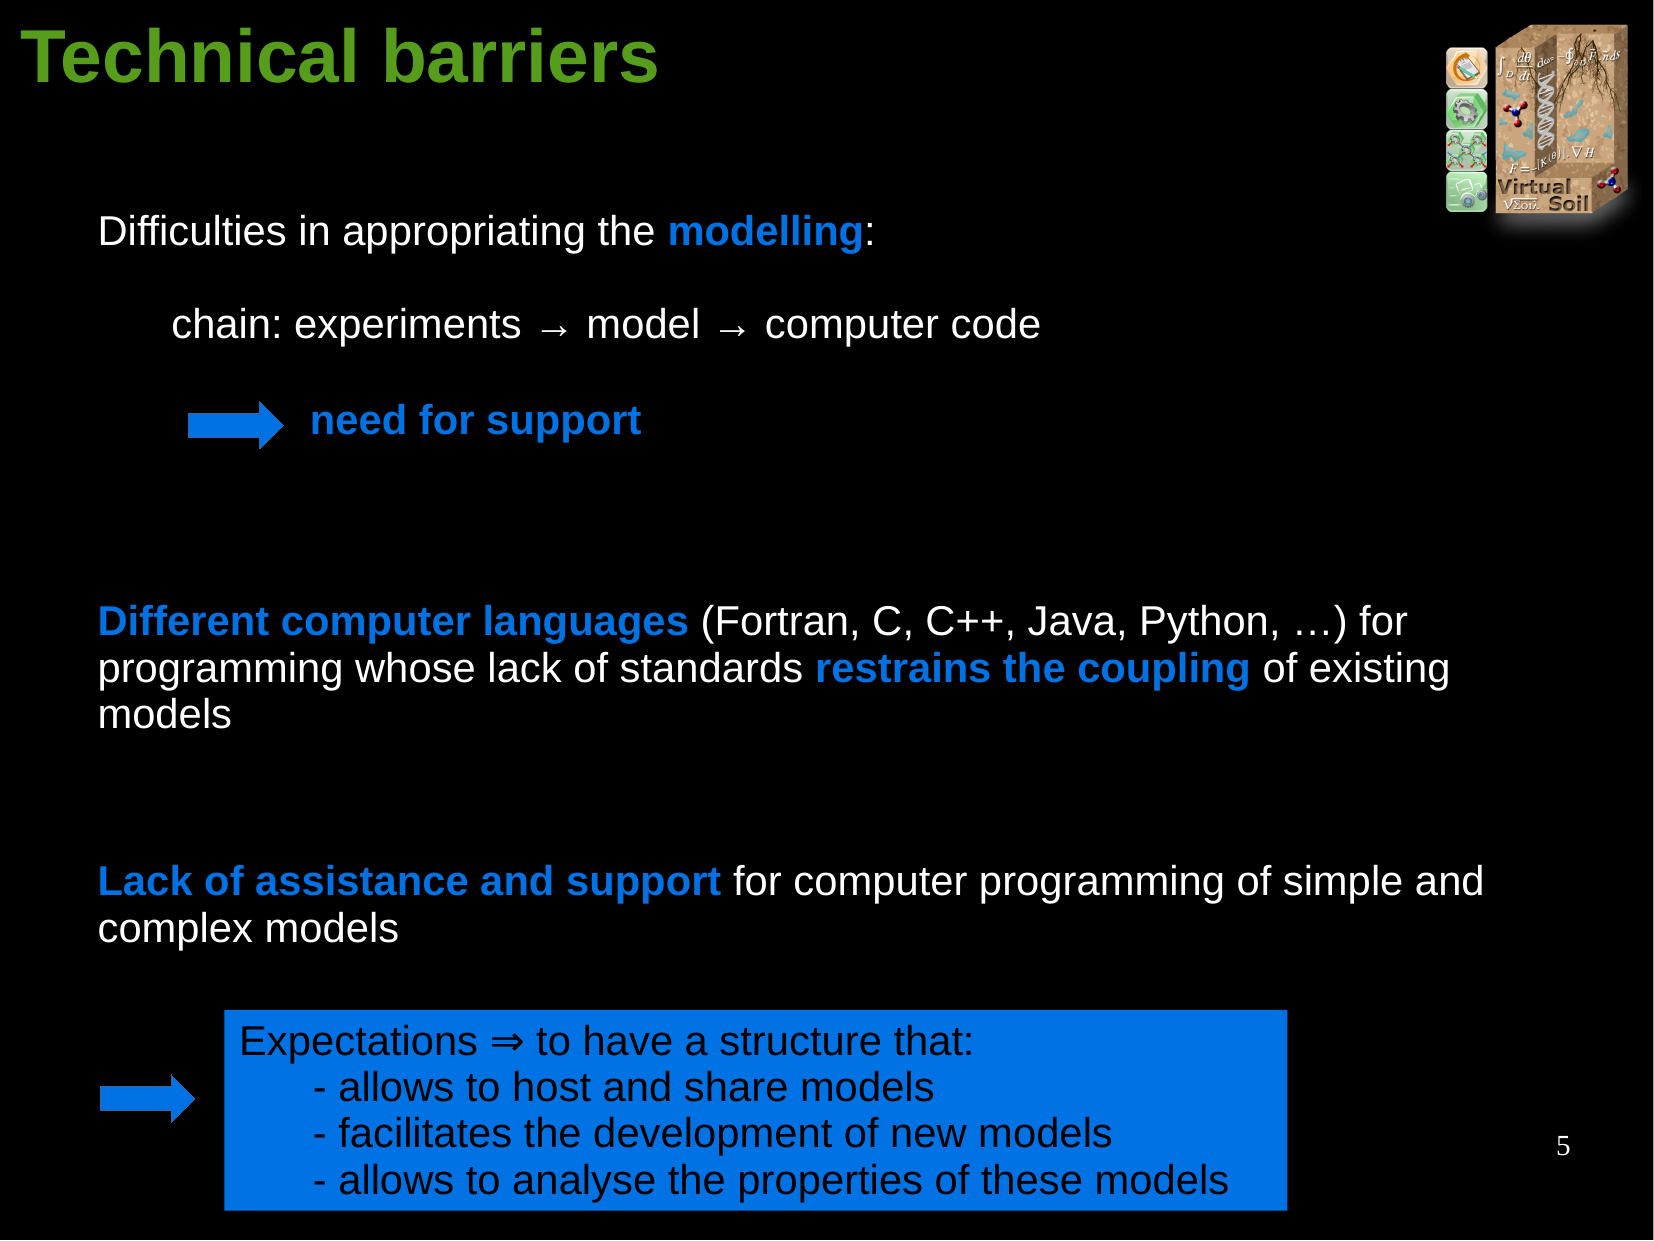

Technical barriers
Difficulties in appropriating the modelling:
	chain: experiments → model → computer code
need for support
Different computer languages (Fortran, C, C++, Java, Python, …) for
programming whose lack of standards restrains the coupling of existing models
Lack of assistance and support for computer programming of simple and complex models
Expectations ⇒ to have a structure that:
	- allows to host and share models
	- facilitates the development of new models
	- allows to analyse the properties of these models
5